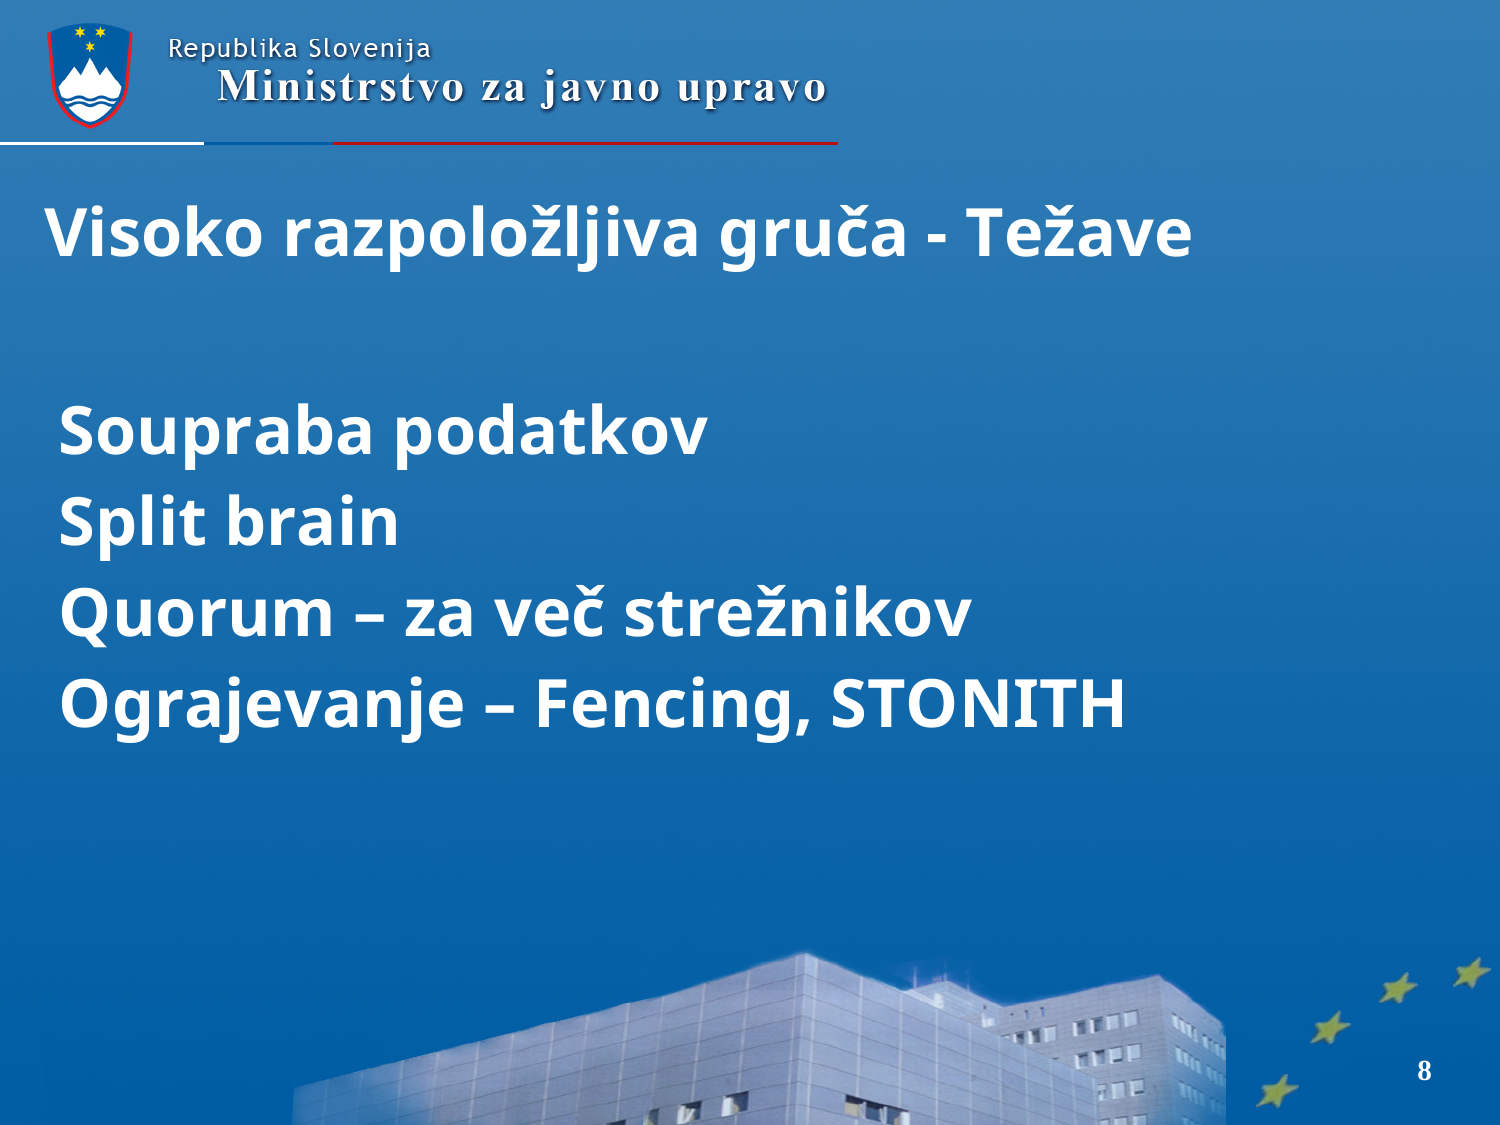

# Visoko razpoložljiva gruča - Težave
Soupraba podatkov
Split brain
Quorum – za več strežnikov
Ograjevanje – Fencing, STONITH
8